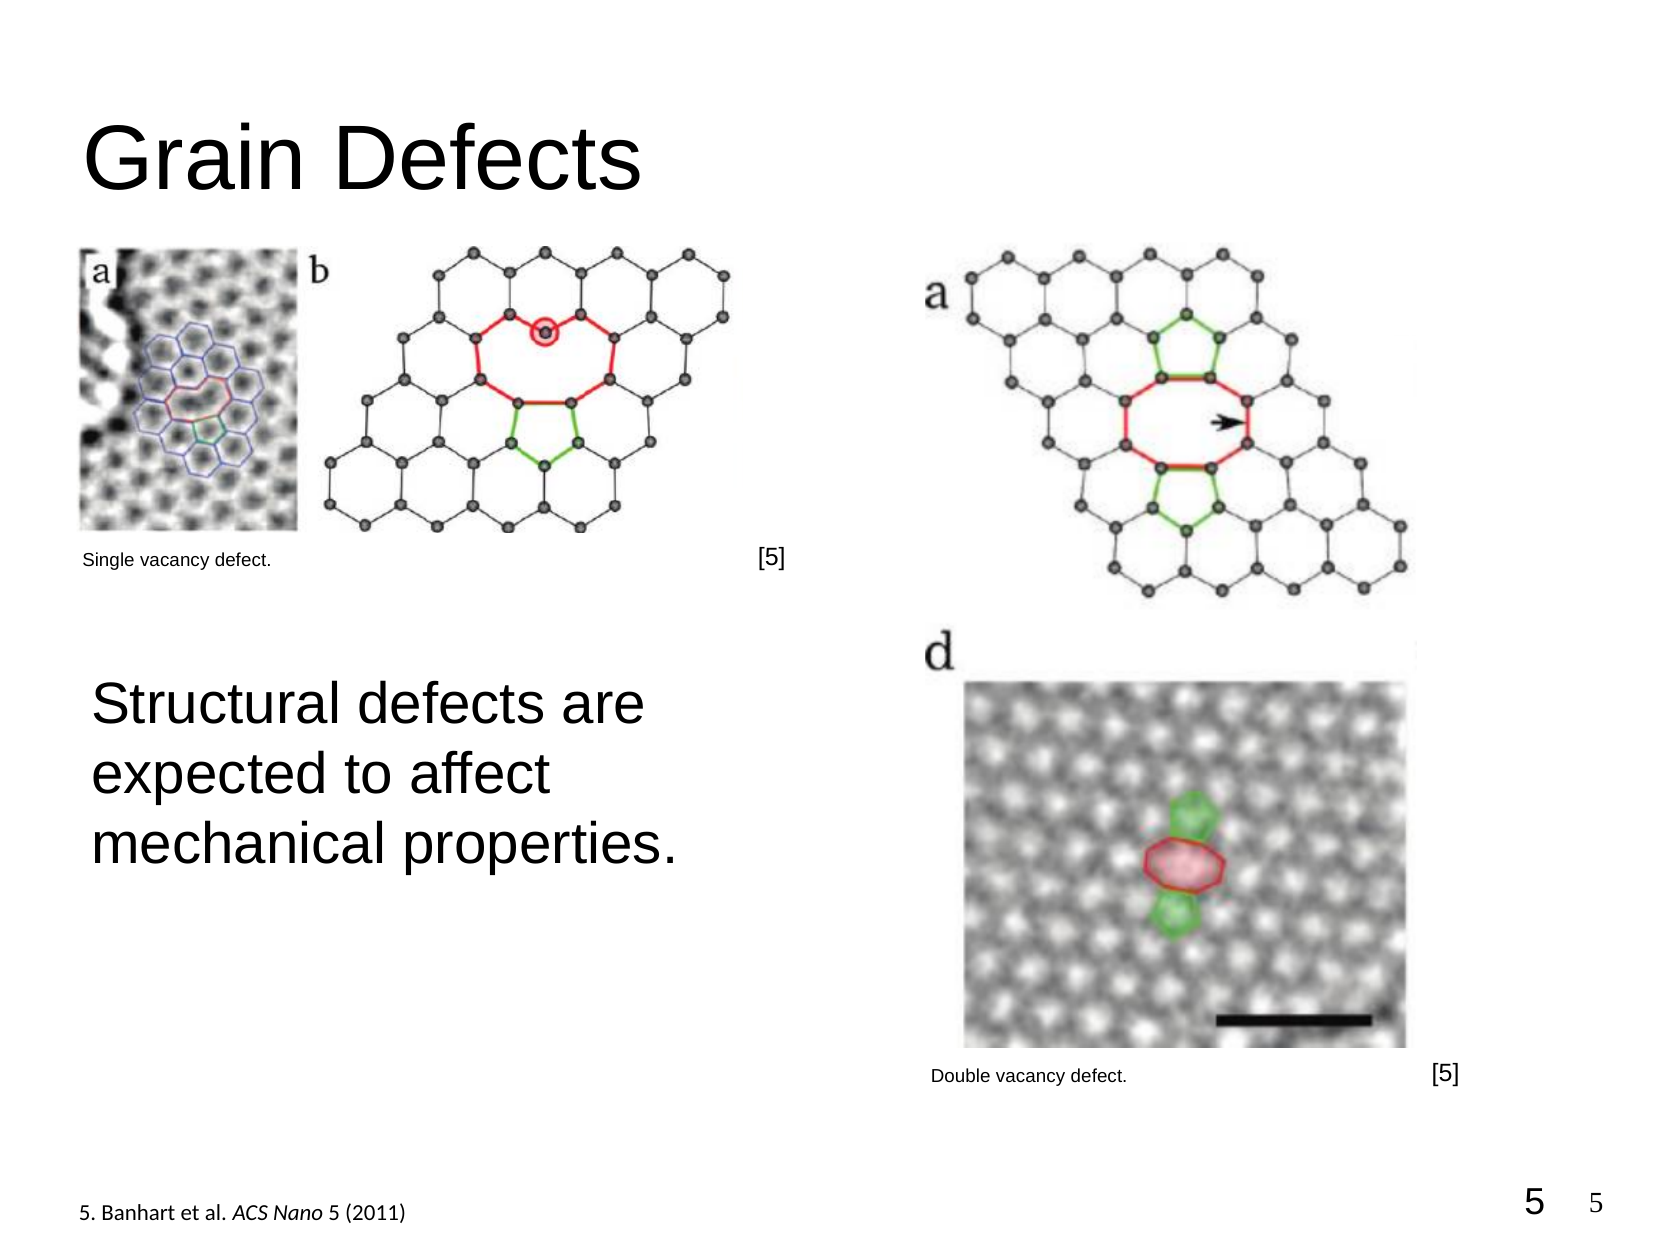

# Grain Defects
[5]
Single vacancy defect.
Structural defects are expected to affect mechanical properties.
[5]
Double vacancy defect.
5. Banhart et al. ACS Nano 5 (2011)